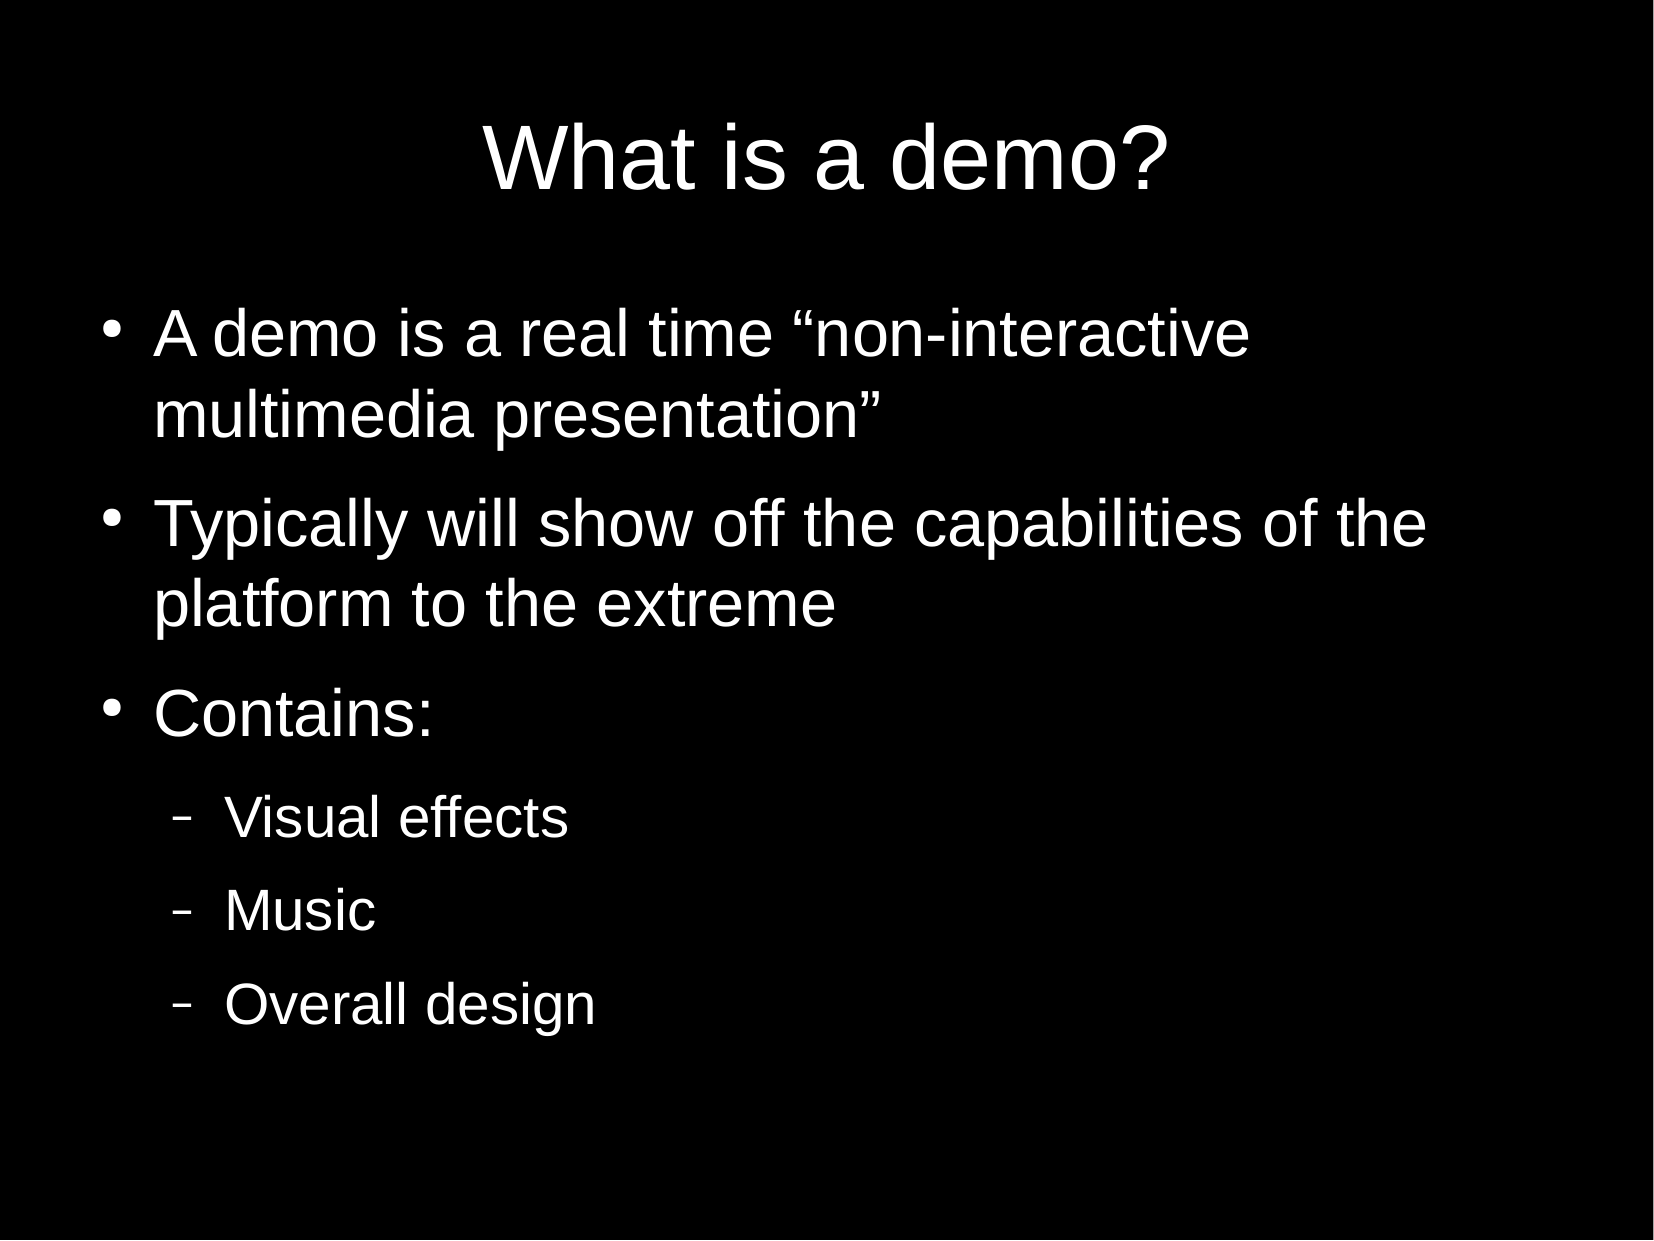

# What is a demo?
A demo is a real time “non-interactive multimedia presentation”
Typically will show off the capabilities of the platform to the extreme
Contains:
Visual effects
Music
Overall design